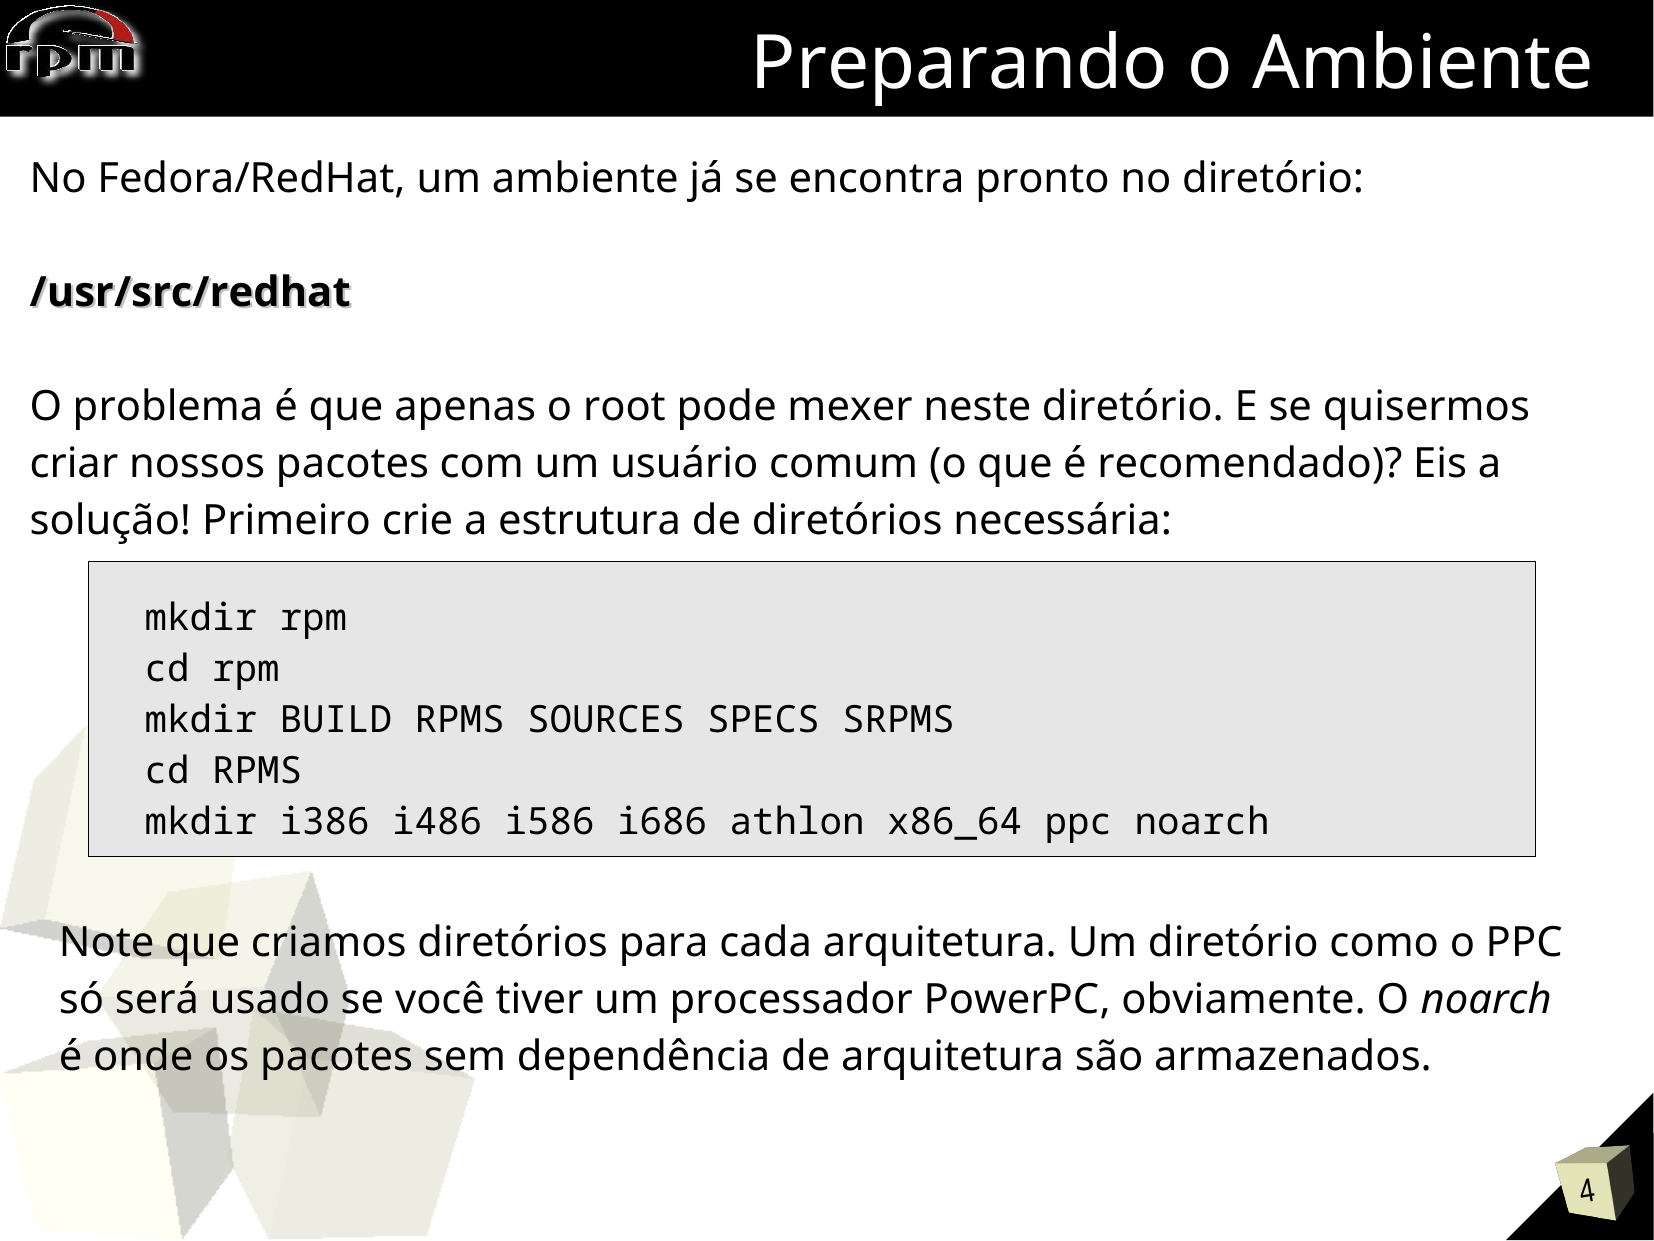

# Preparando o Ambiente
No Fedora/RedHat, um ambiente já se encontra pronto no diretório:
/usr/src/redhat
O problema é que apenas o root pode mexer neste diretório. E se quisermos criar nossos pacotes com um usuário comum (o que é recomendado)? Eis a solução! Primeiro crie a estrutura de diretórios necessária:
mkdir rpm
cd rpm
mkdir BUILD RPMS SOURCES SPECS SRPMS
cd RPMS
mkdir i386 i486 i586 i686 athlon x86_64 ppc noarch
Note que criamos diretórios para cada arquitetura. Um diretório como o PPC só será usado se você tiver um processador PowerPC, obviamente. O noarch é onde os pacotes sem dependência de arquitetura são armazenados.